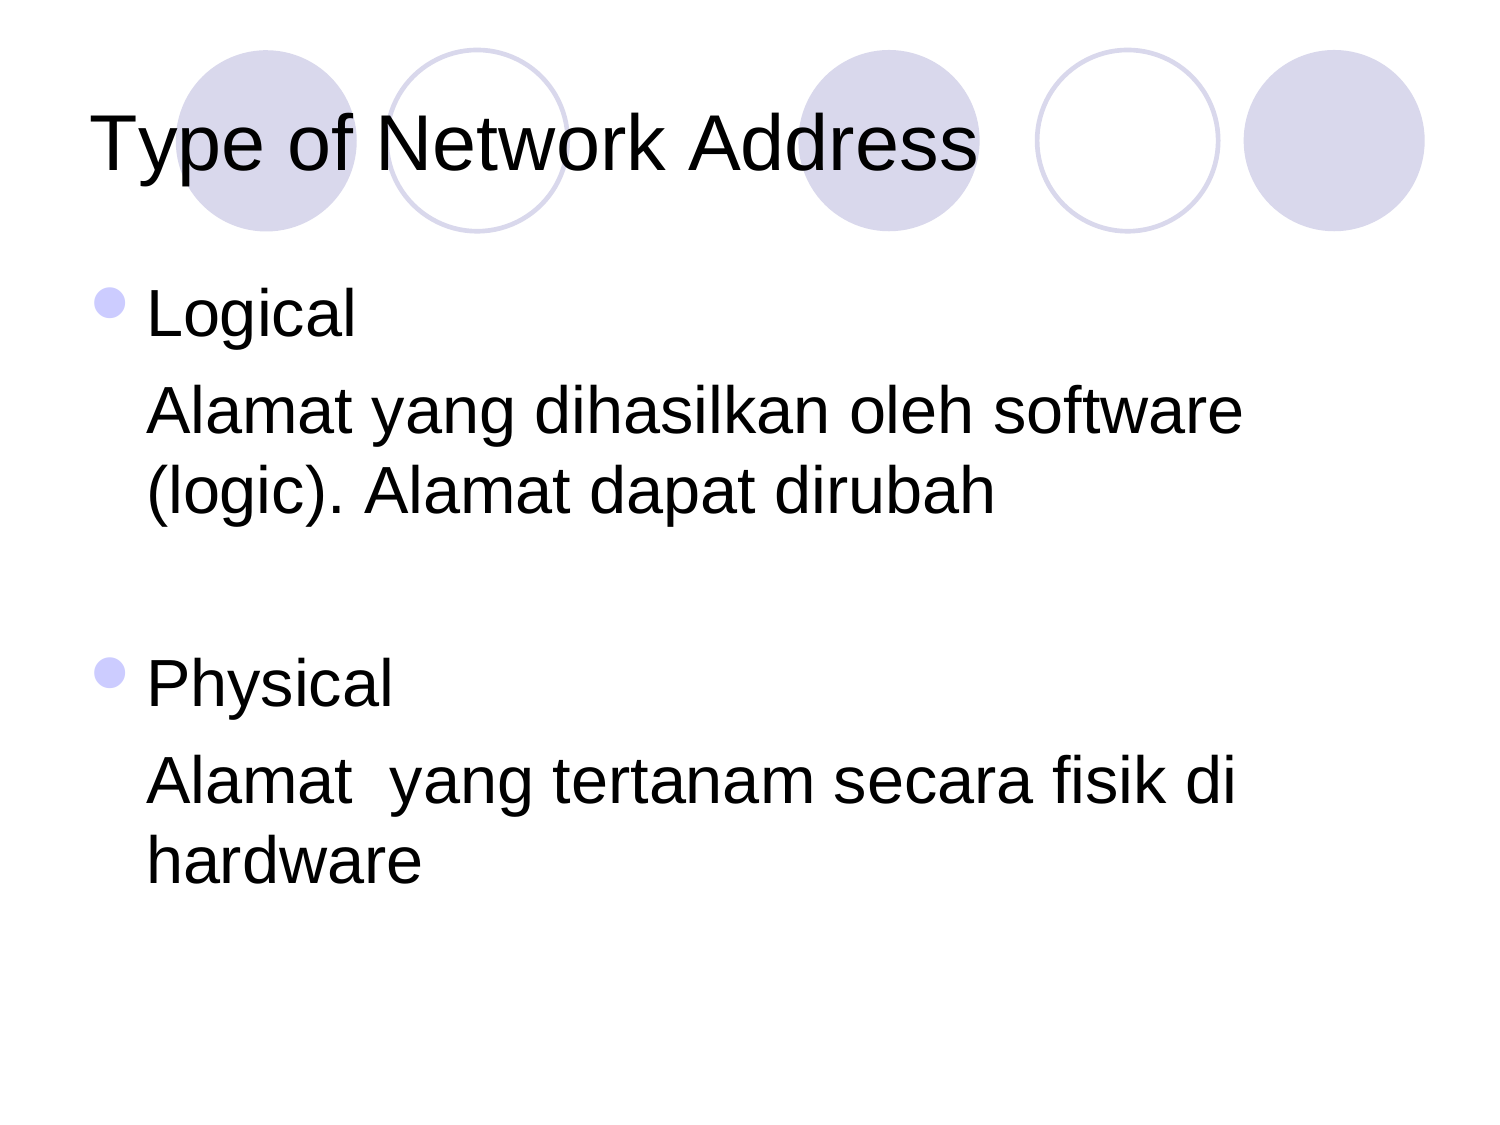

# Type of Network Address
Logical
	Alamat yang dihasilkan oleh software (logic). Alamat dapat dirubah
Physical
	Alamat yang tertanam secara fisik di hardware